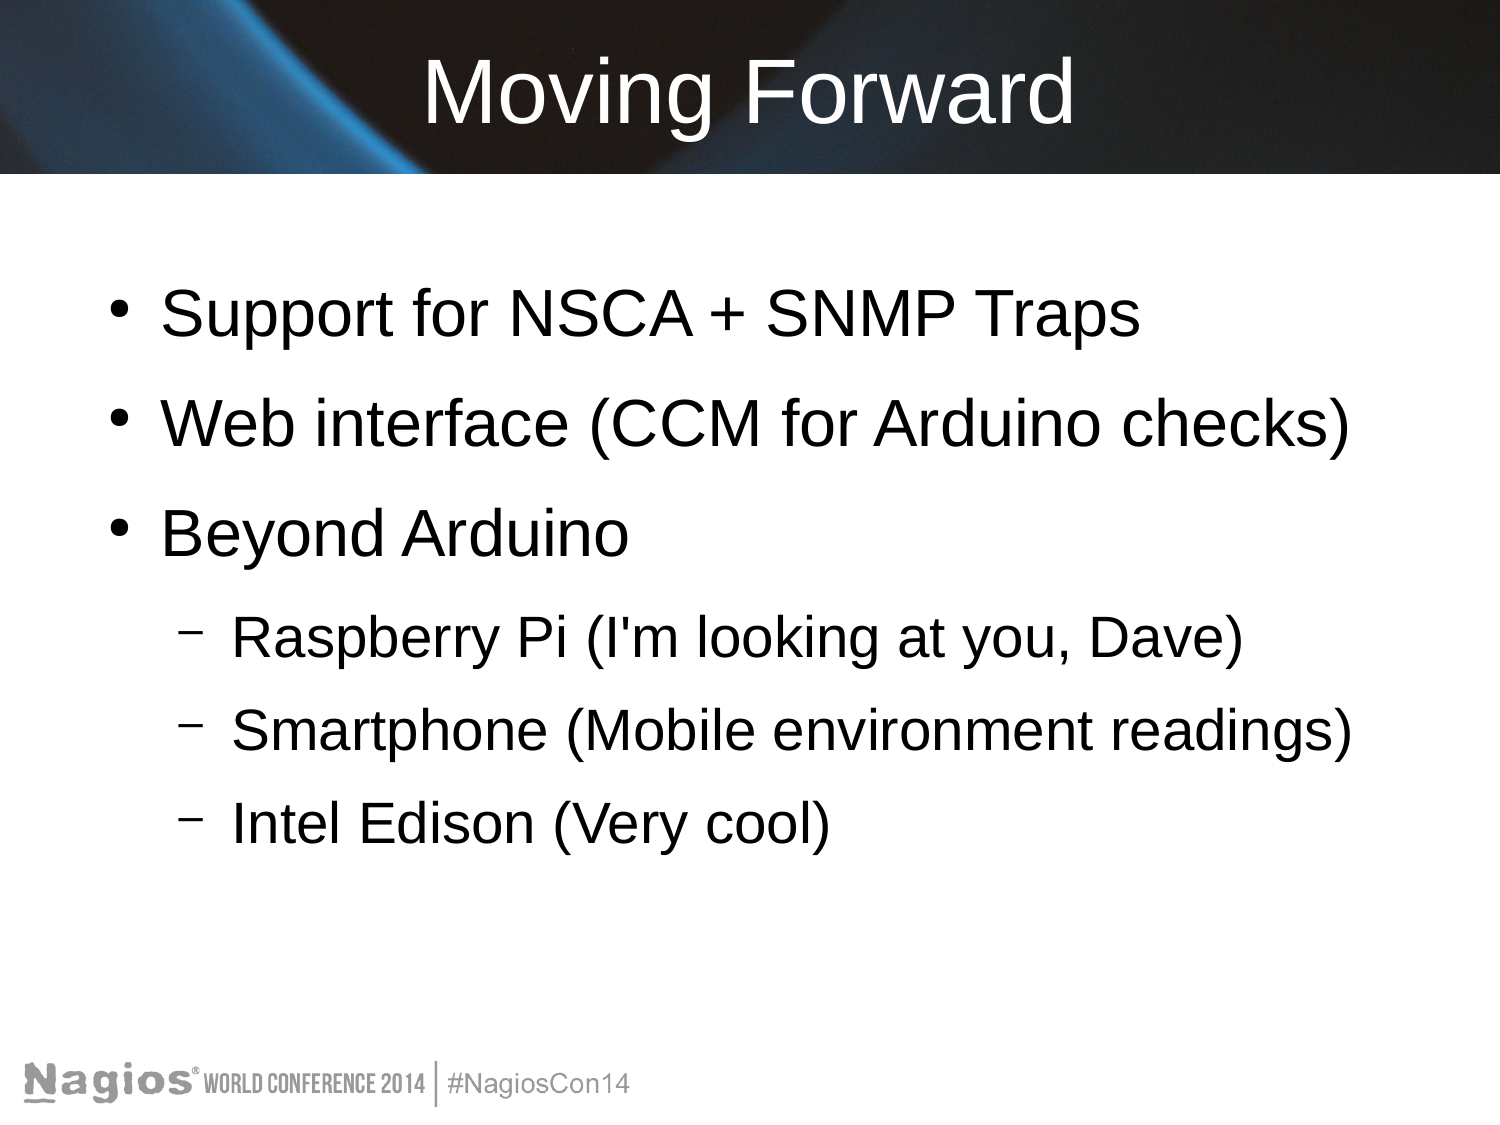

# Moving Forward
Support for NSCA + SNMP Traps
Web interface (CCM for Arduino checks)
Beyond Arduino
Raspberry Pi (I'm looking at you, Dave)
Smartphone (Mobile environment readings)
Intel Edison (Very cool)